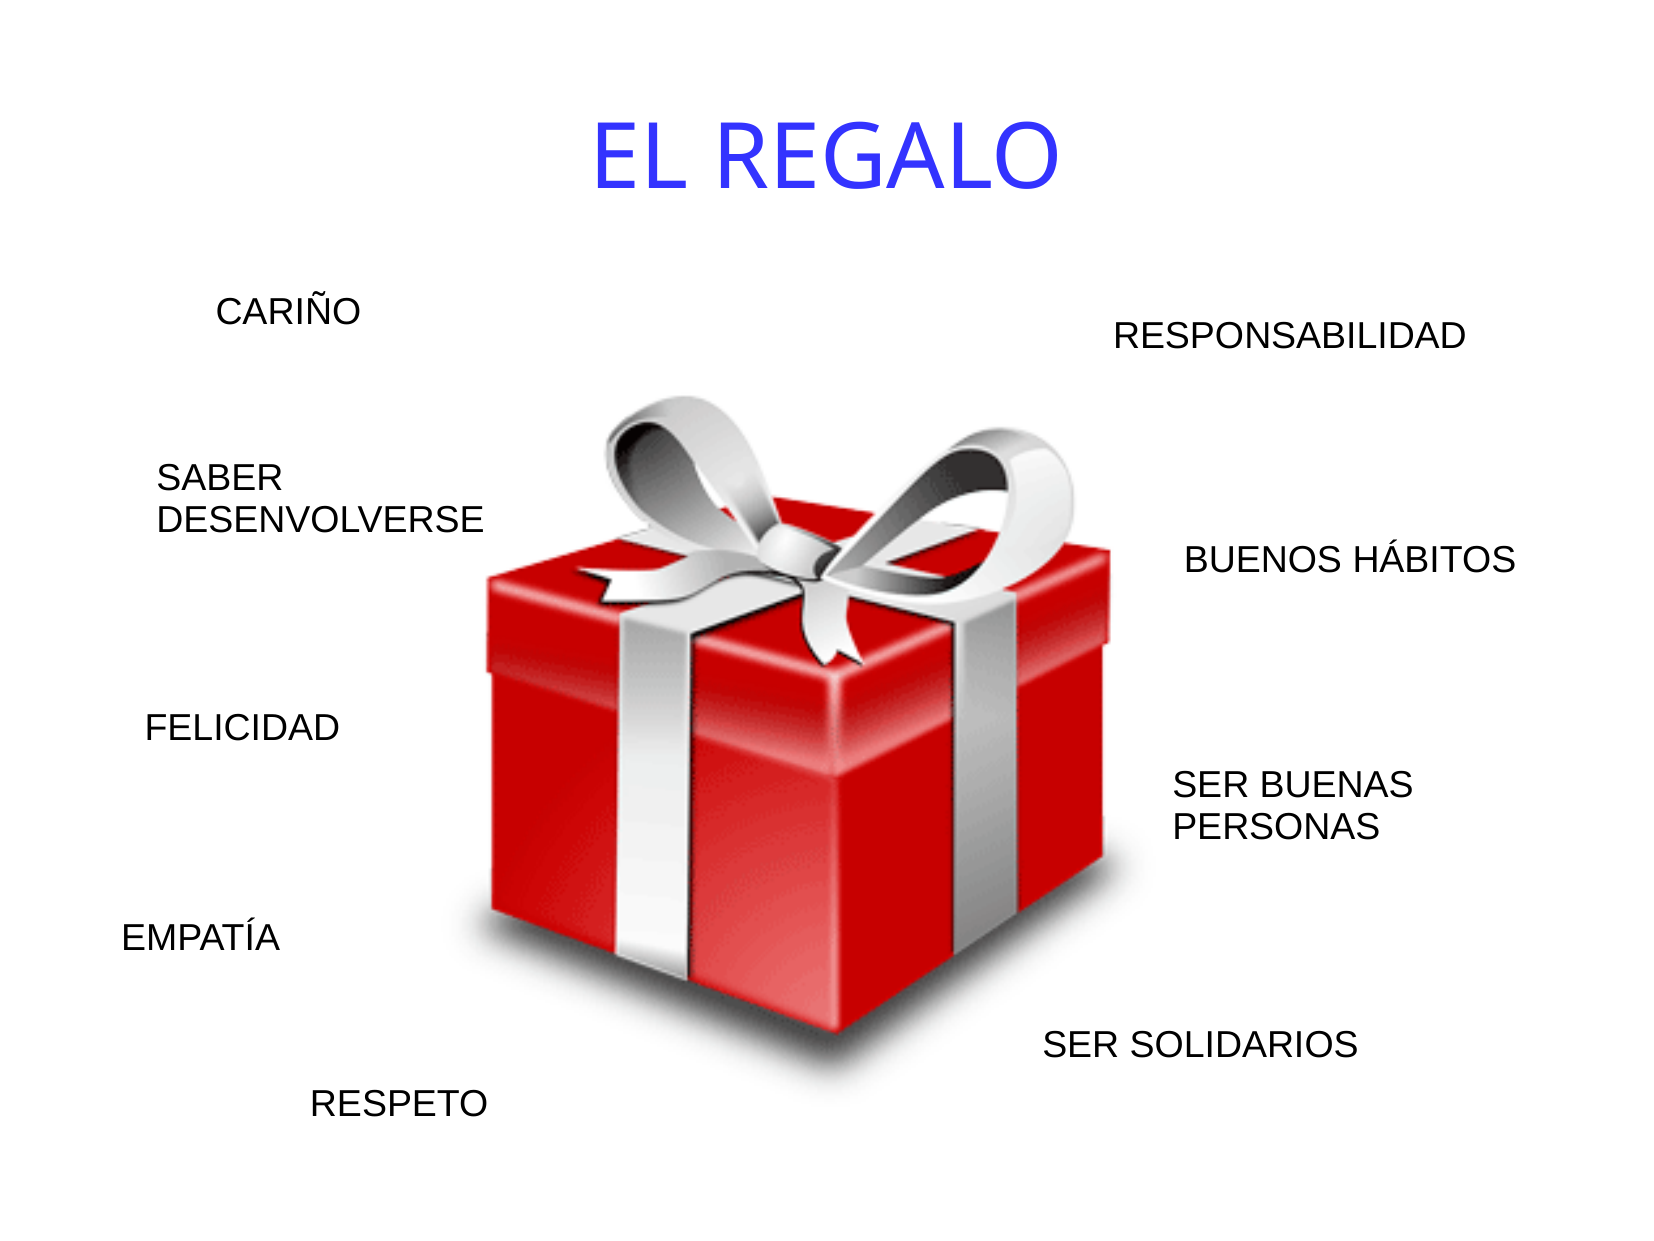

# EL REGALO
CARIÑO
RESPONSABILIDAD
SABER DESENVOLVERSE
BUENOS HÁBITOS
FELICIDAD
SER BUENAS PERSONAS
EMPATÍA
SER SOLIDARIOS
RESPETO